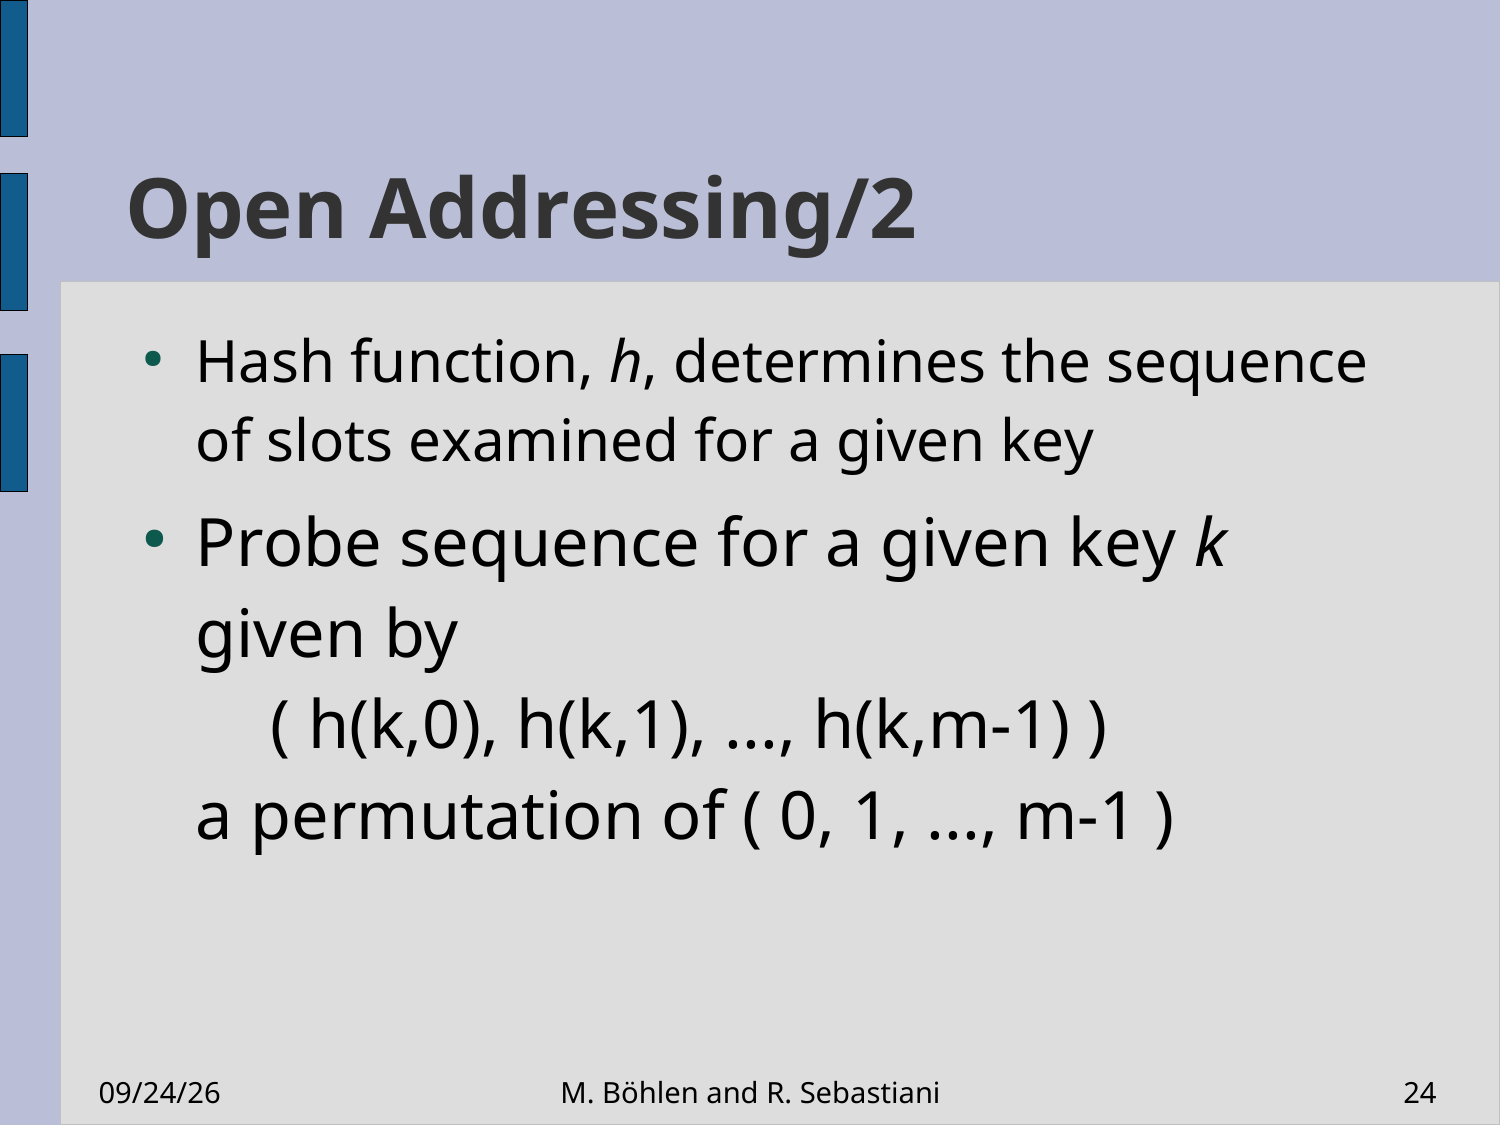

# Open Addressing/2
Hash function, h, determines the sequence of slots examined for a given key
Probe sequence for a given key k given by
	( h(k,0), h(k,1), ..., h(k,m-1) )
a permutation of ( 0, 1, ..., m-1 )
M. Böhlen and R. Sebastiani
24